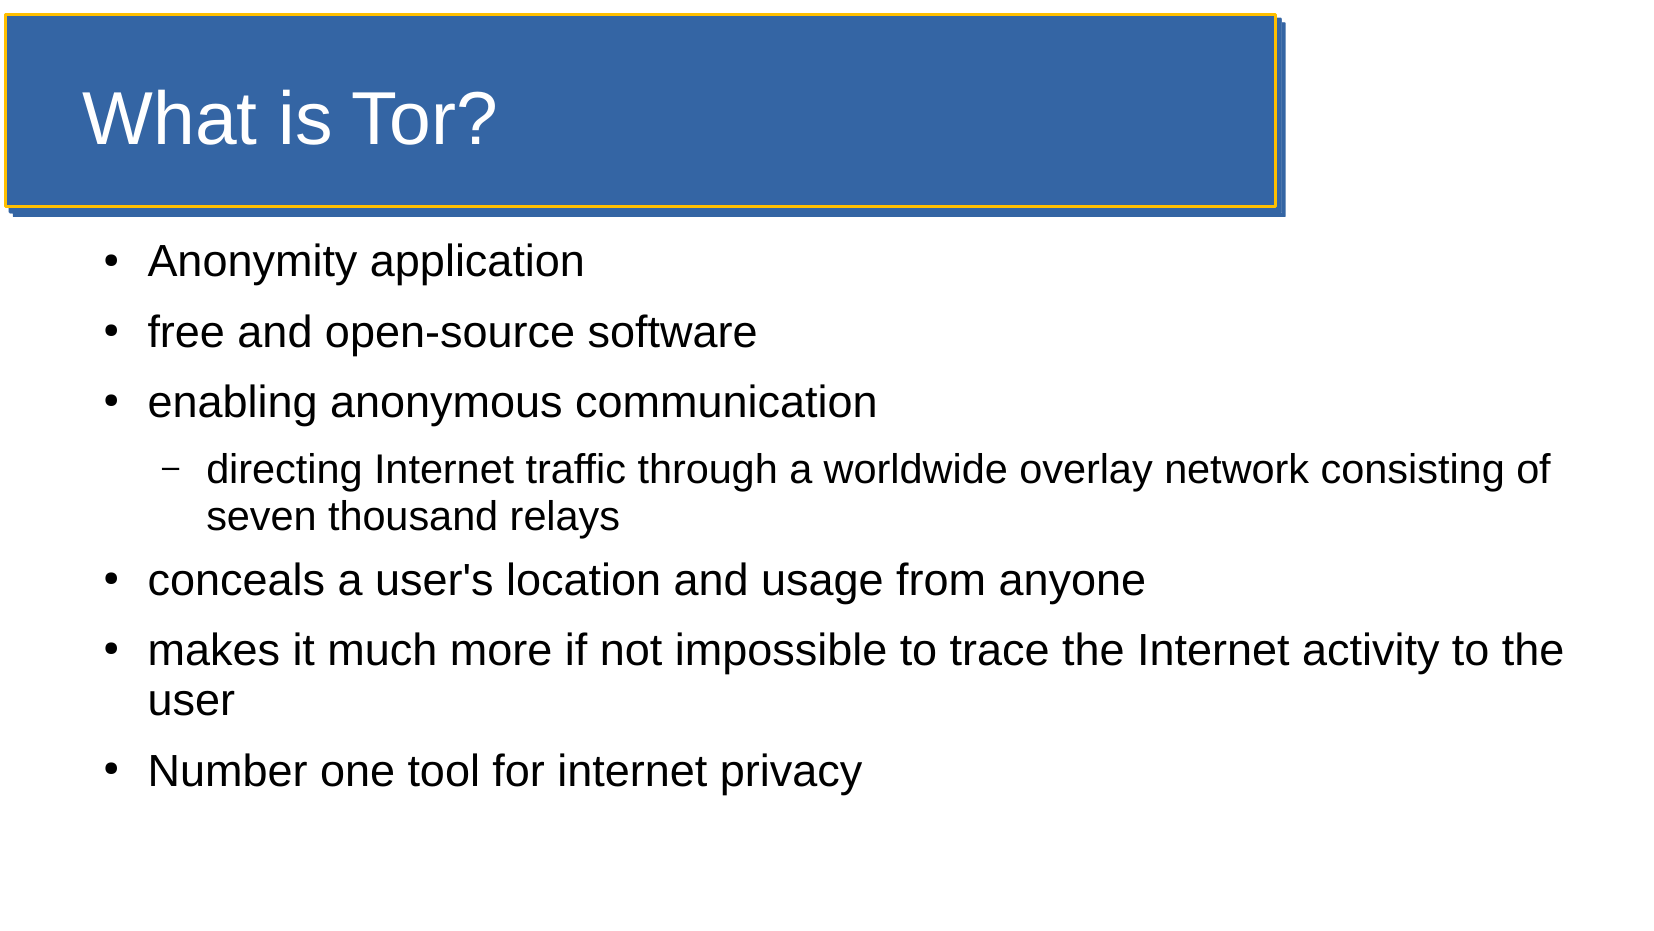

# What is Tor?
Anonymity application
free and open-source software
enabling anonymous communication
directing Internet traffic through a worldwide overlay network consisting of seven thousand relays
conceals a user's location and usage from anyone
makes it much more if not impossible to trace the Internet activity to the user
Number one tool for internet privacy